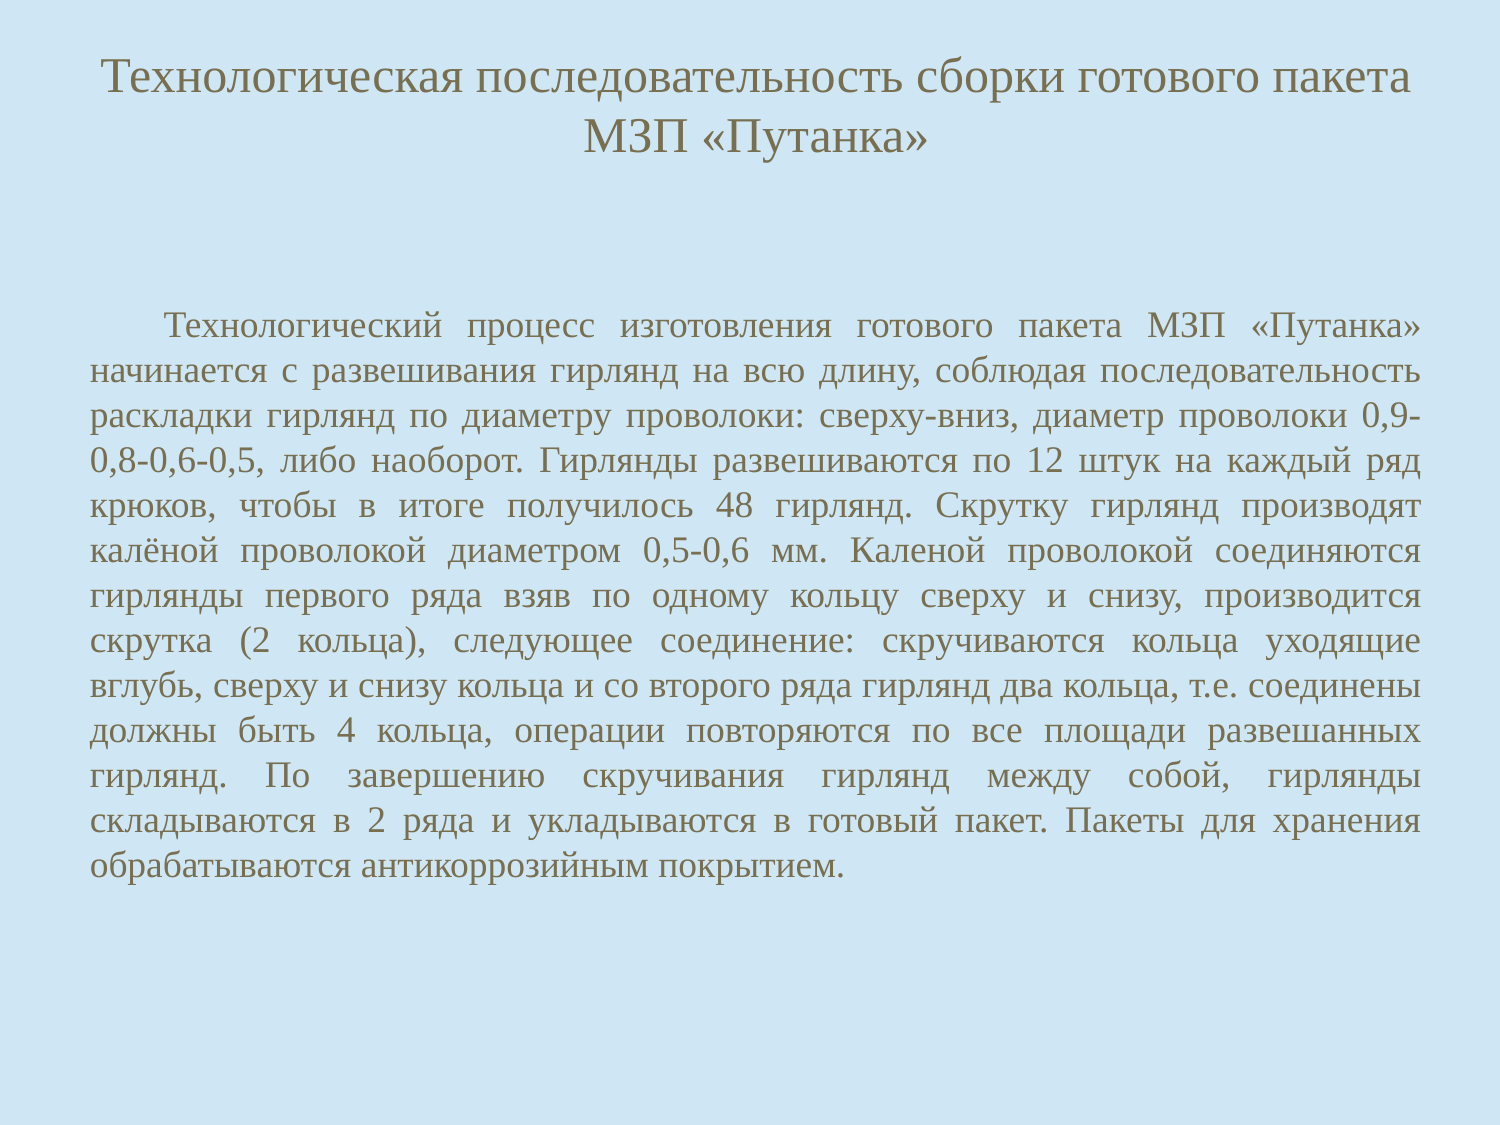

Технологическая последовательность сборки готового пакета МЗП «Путанка»
# Технологический процесс изготовления готового пакета МЗП «Путанка» начинается с развешивания гирлянд на всю длину, соблюдая последовательность раскладки гирлянд по диаметру проволоки: сверху-вниз, диаметр проволоки 0,9-0,8-0,6-0,5, либо наоборот. Гирлянды развешиваются по 12 штук на каждый ряд крюков, чтобы в итоге получилось 48 гирлянд. Скрутку гирлянд производят калёной проволокой диаметром 0,5-0,6 мм. Каленой проволокой соединяются гирлянды первого ряда взяв по одному кольцу сверху и снизу, производится скрутка (2 кольца), следующее соединение: скручиваются кольца уходящие вглубь, сверху и снизу кольца и со второго ряда гирлянд два кольца, т.е. соединены должны быть 4 кольца, операции повторяются по все площади развешанных гирлянд. По завершению скручивания гирлянд между собой, гирлянды складываются в 2 ряда и укладываются в готовый пакет. Пакеты для хранения обрабатываются антикоррозийным покрытием.